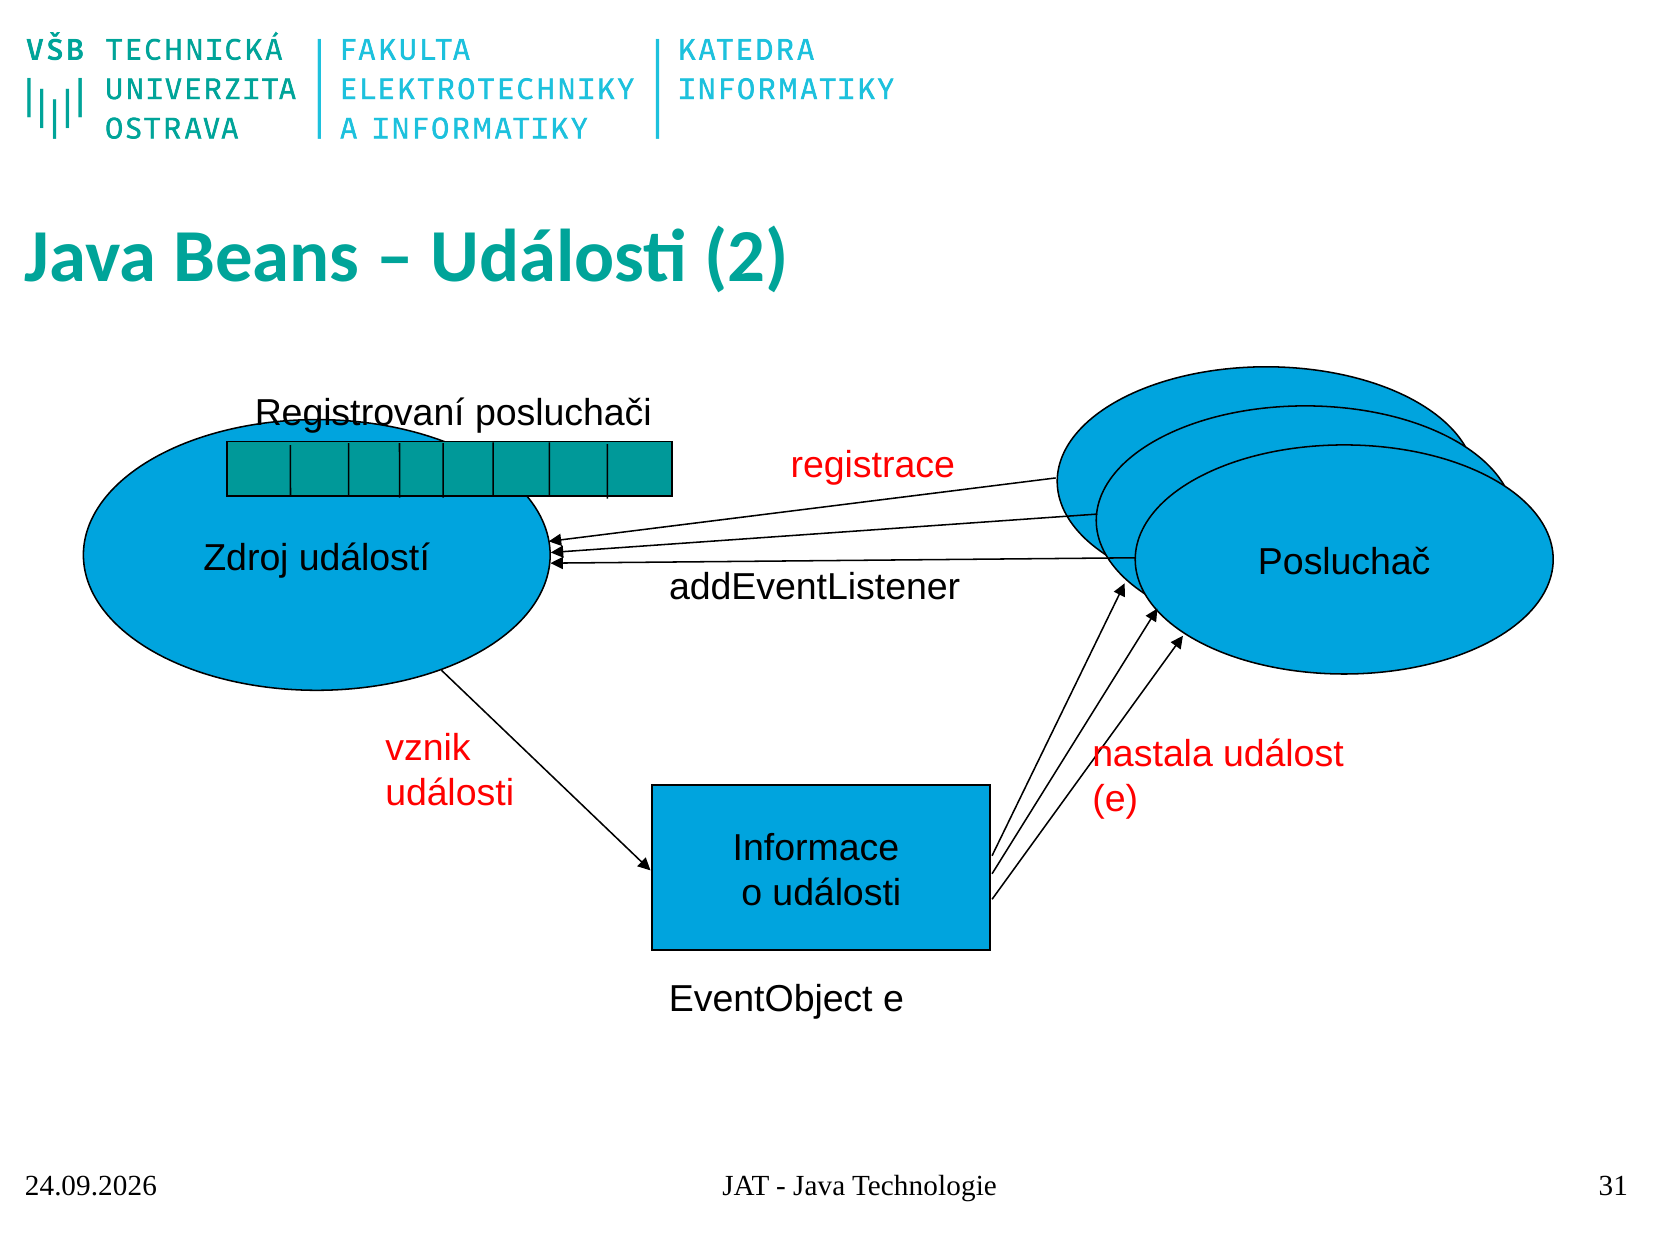

# Java Beans – Události (2)
Posluchač
Registrovaní posluchači
Posluchač
Zdroj událostí
registrace
Posluchač
addEventListener
vznik události
nastala událost (e)
Informace
o události
EventObject e
JAT - Java Technologie
31